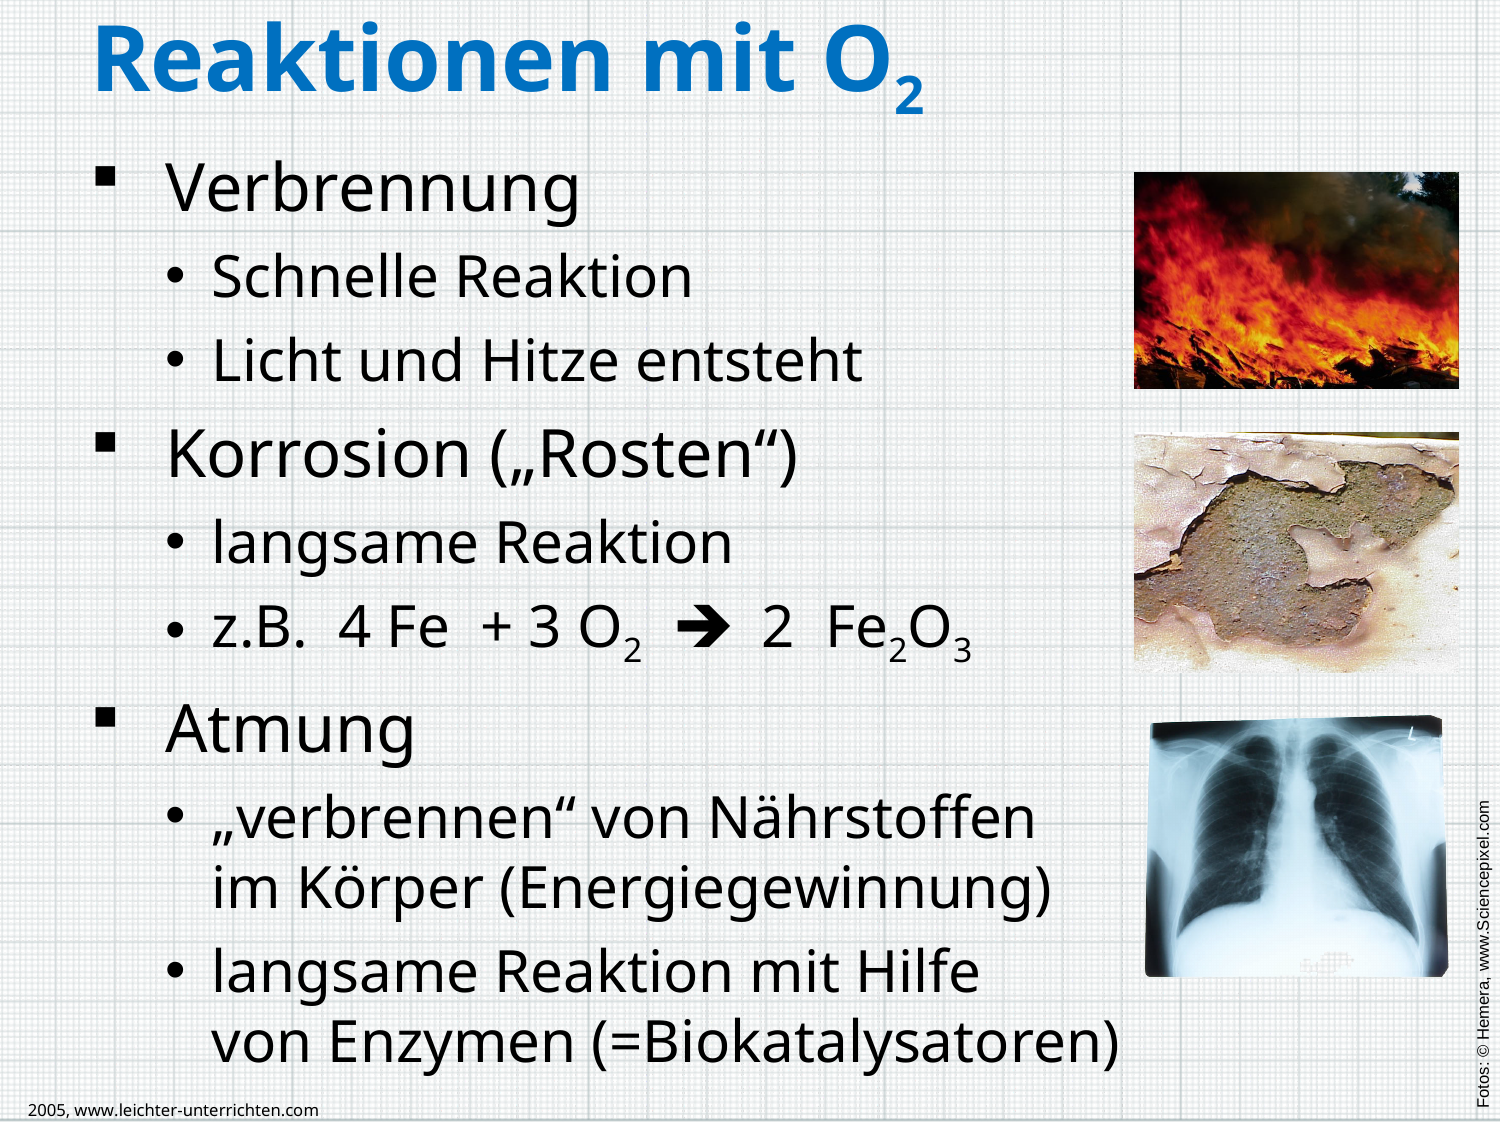

# Reaktionen mit O2
Verbrennung
Schnelle Reaktion
Licht und Hitze entsteht
Korrosion („Rosten“)
langsame Reaktion
z.B. 4 Fe + 3 O2  2 Fe2O3
Atmung
„verbrennen“ von Nährstoffen
im Körper (Energiegewinnung)
langsame Reaktion mit Hilfe
von Enzymen (=Biokatalysatoren)
Fotos: © Hemera, www.Sciencepixel.com